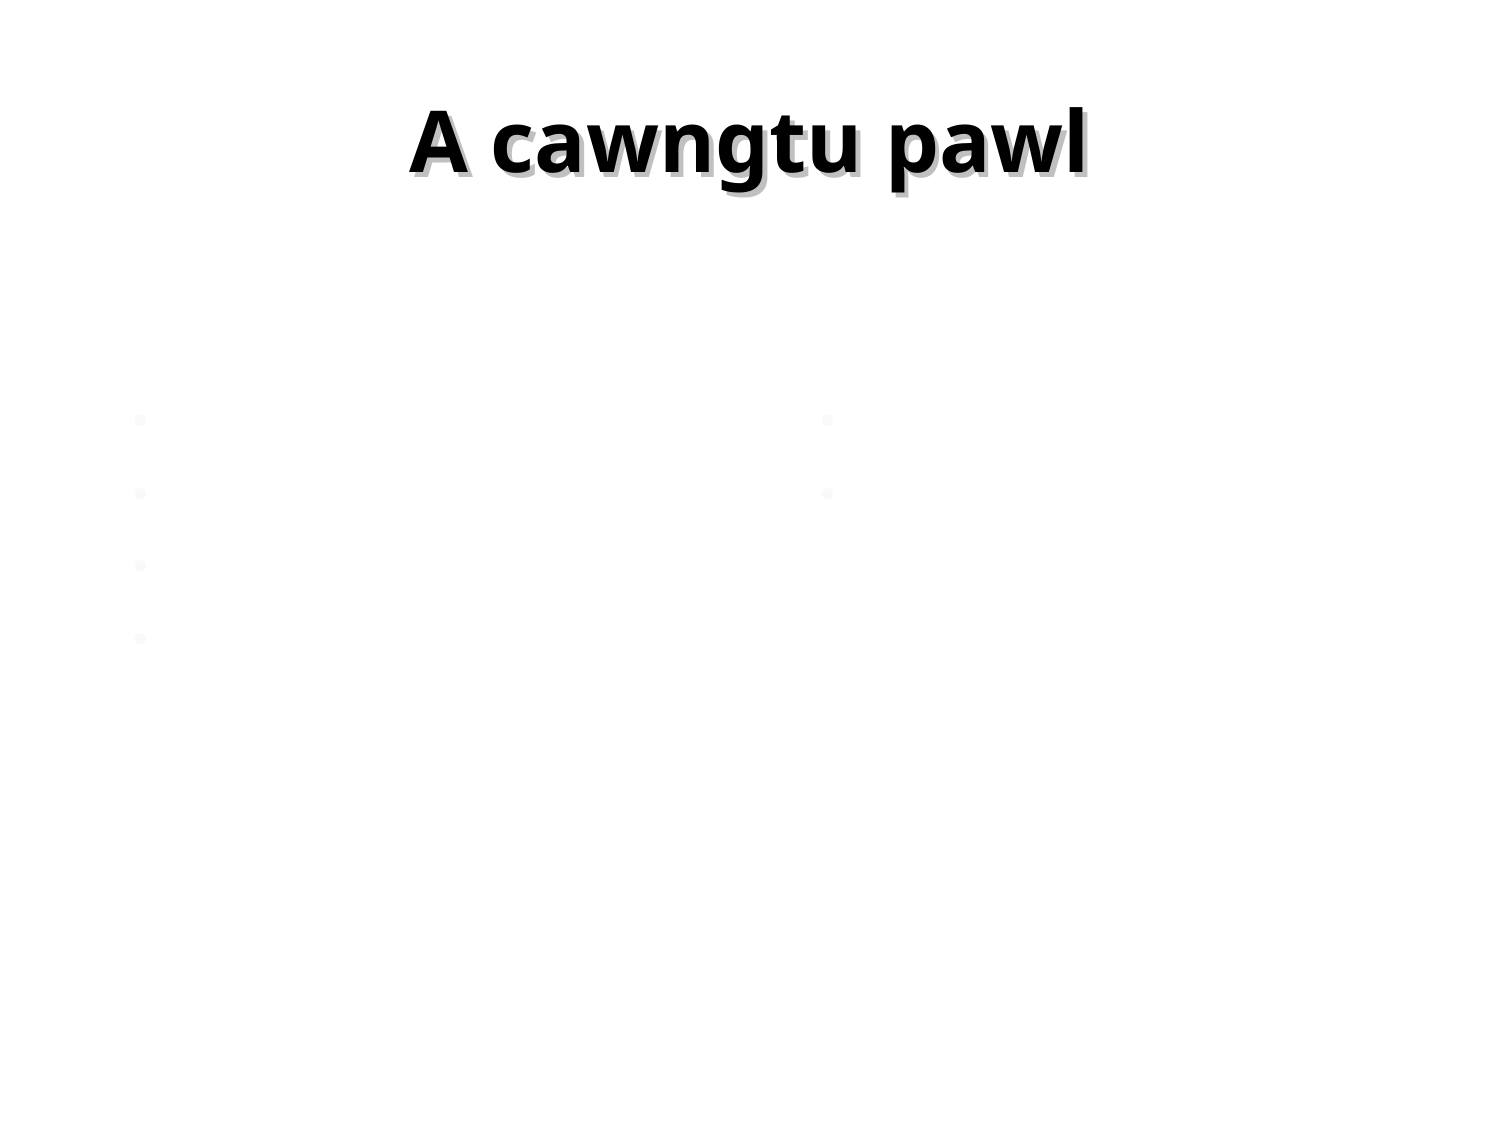

# A cawngtu pawl
Pa
Nu
Siang Rem pa
Simon pa
Pa Ro pa
Johan
Sui Sui nu
Ester nu